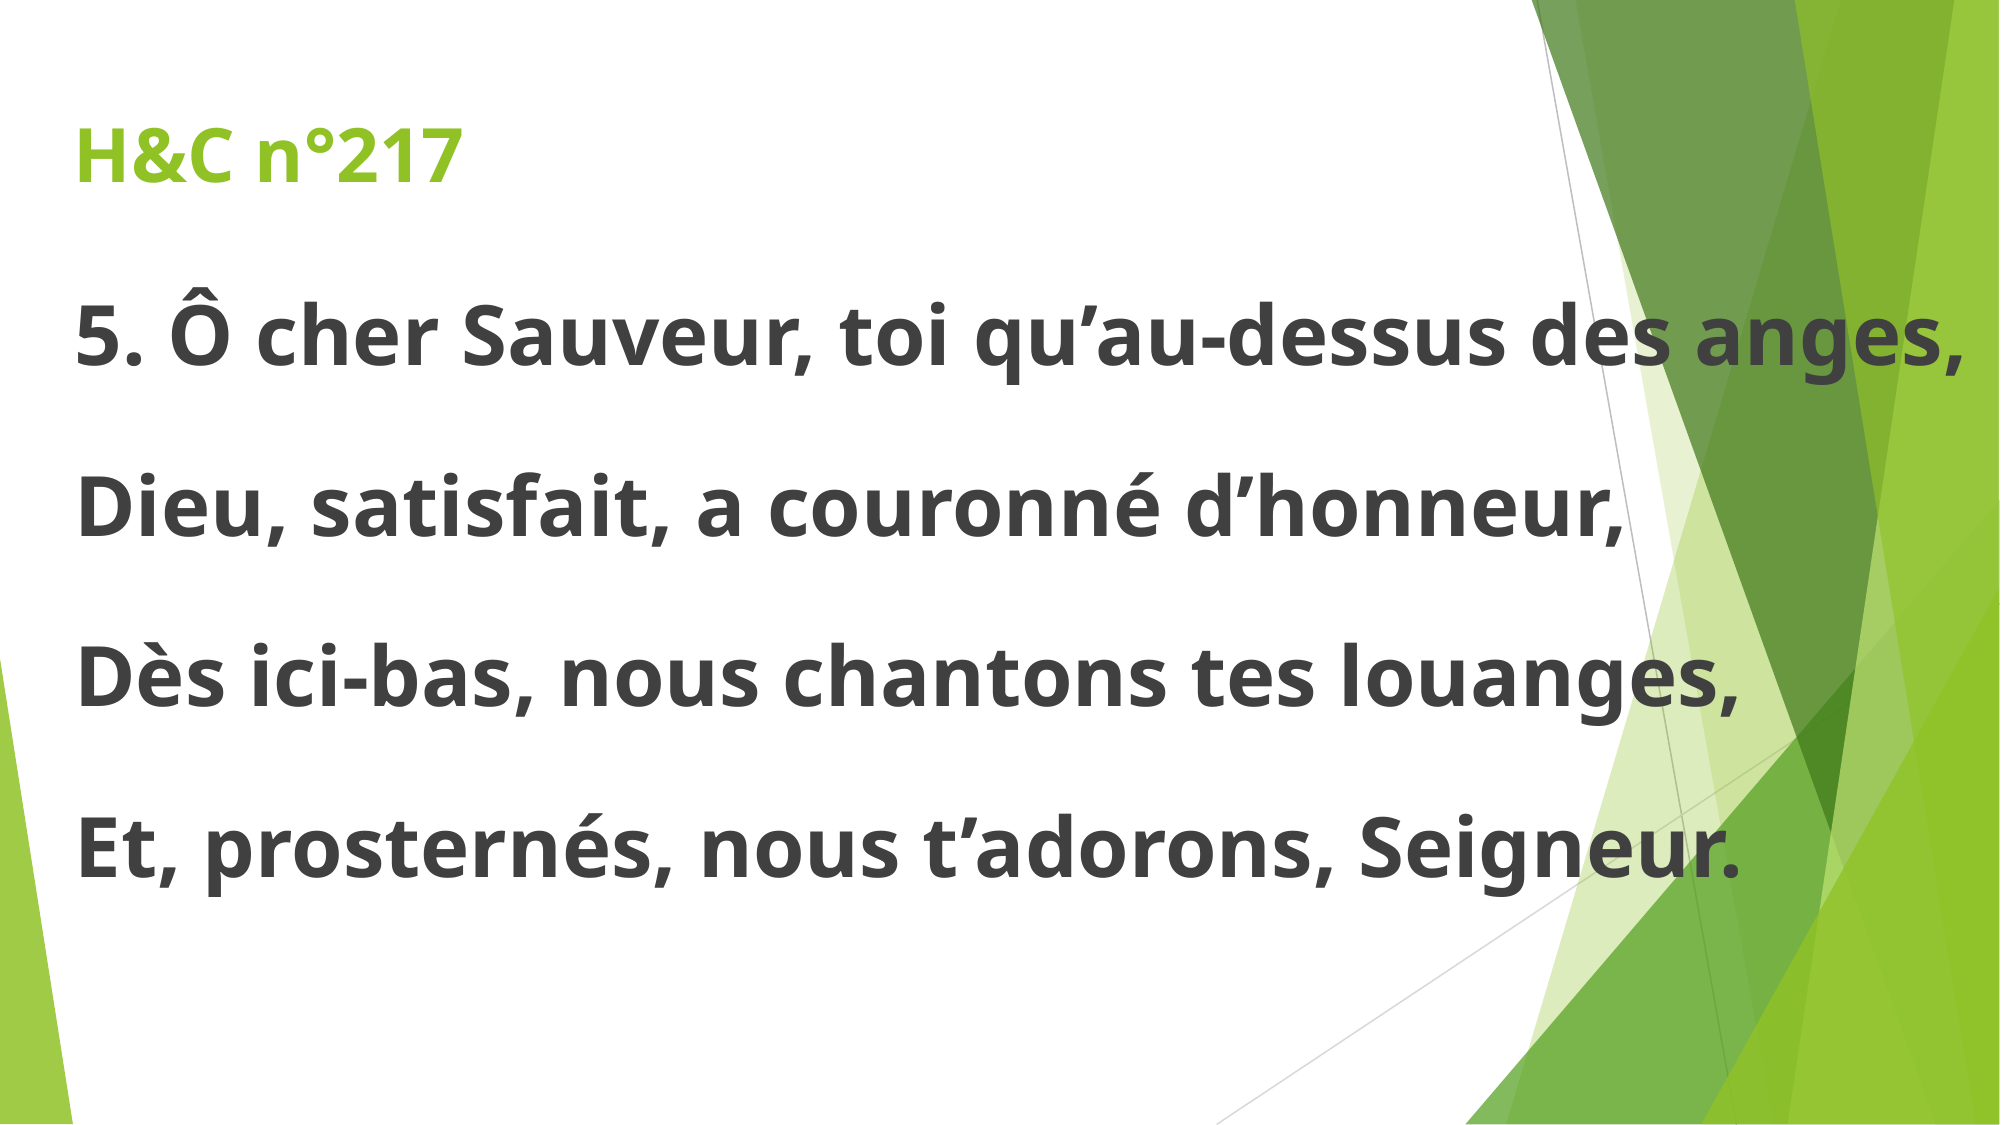

H&C n°217
5. Ô cher Sauveur, toi qu’au-dessus des anges,
Dieu, satisfait, a couronné d’honneur,
Dès ici-bas, nous chantons tes louanges,
Et, prosternés, nous t’adorons, Seigneur.